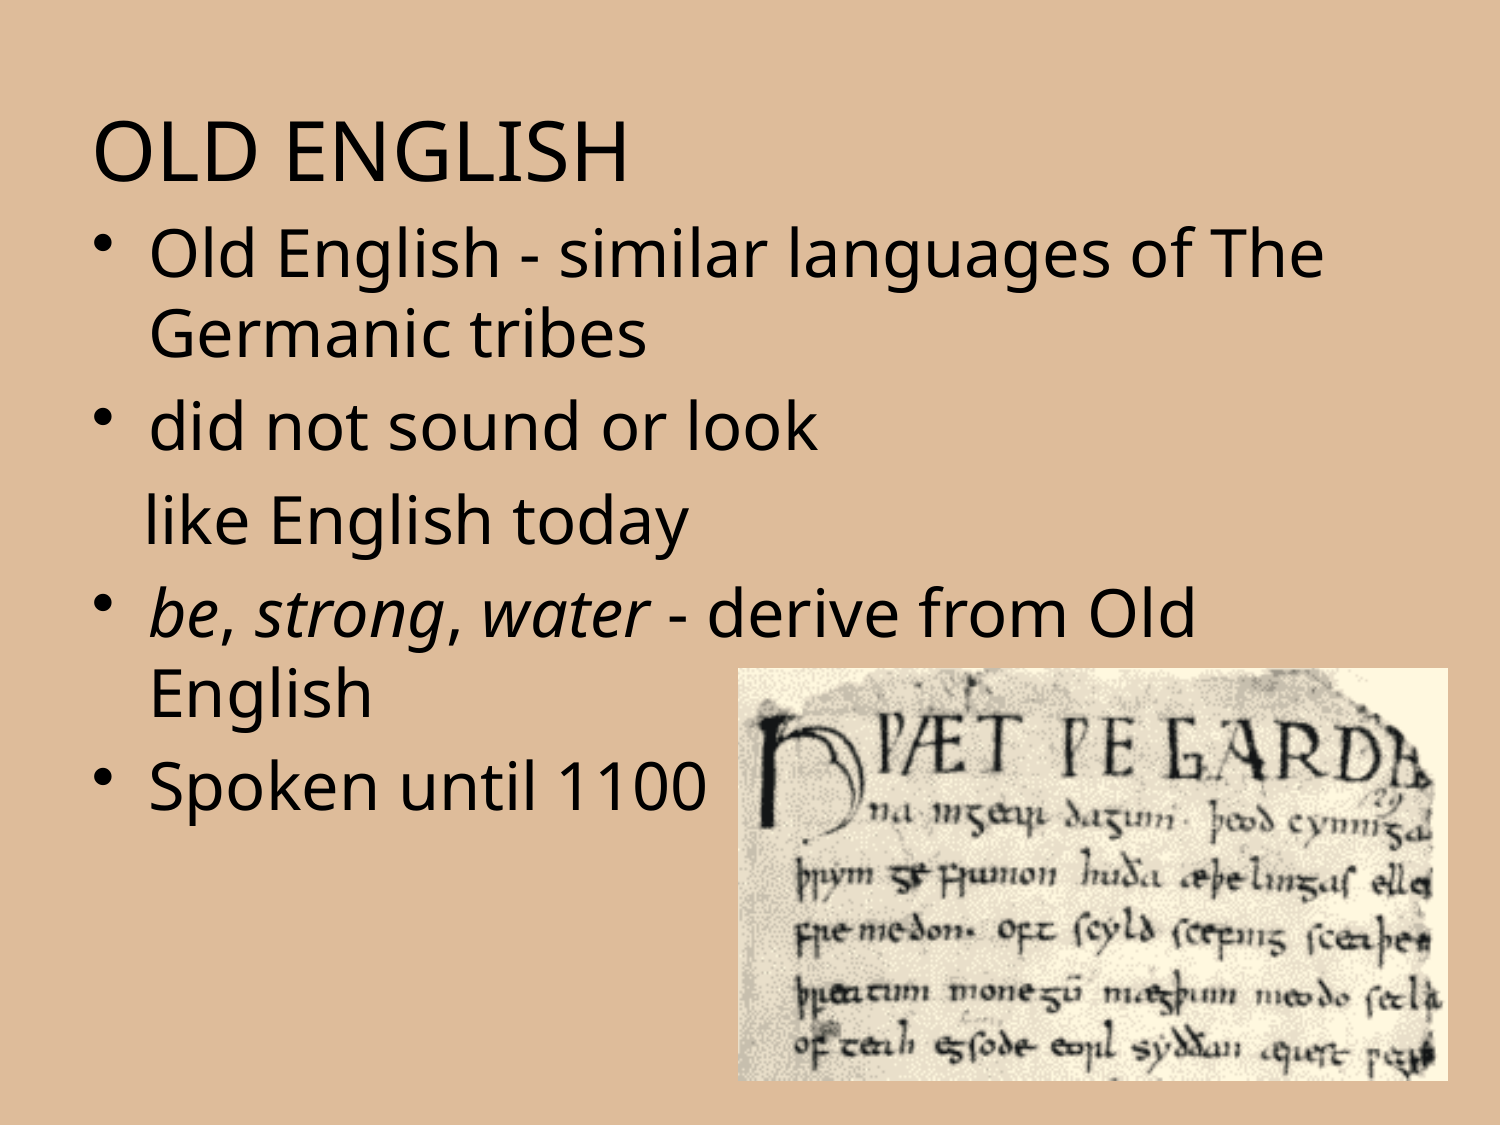

# OLD ENGLISH
Old English - similar languages of The Germanic tribes
did not sound or look
 like English today
be, strong, water - derive from Old English
Spoken until 1100